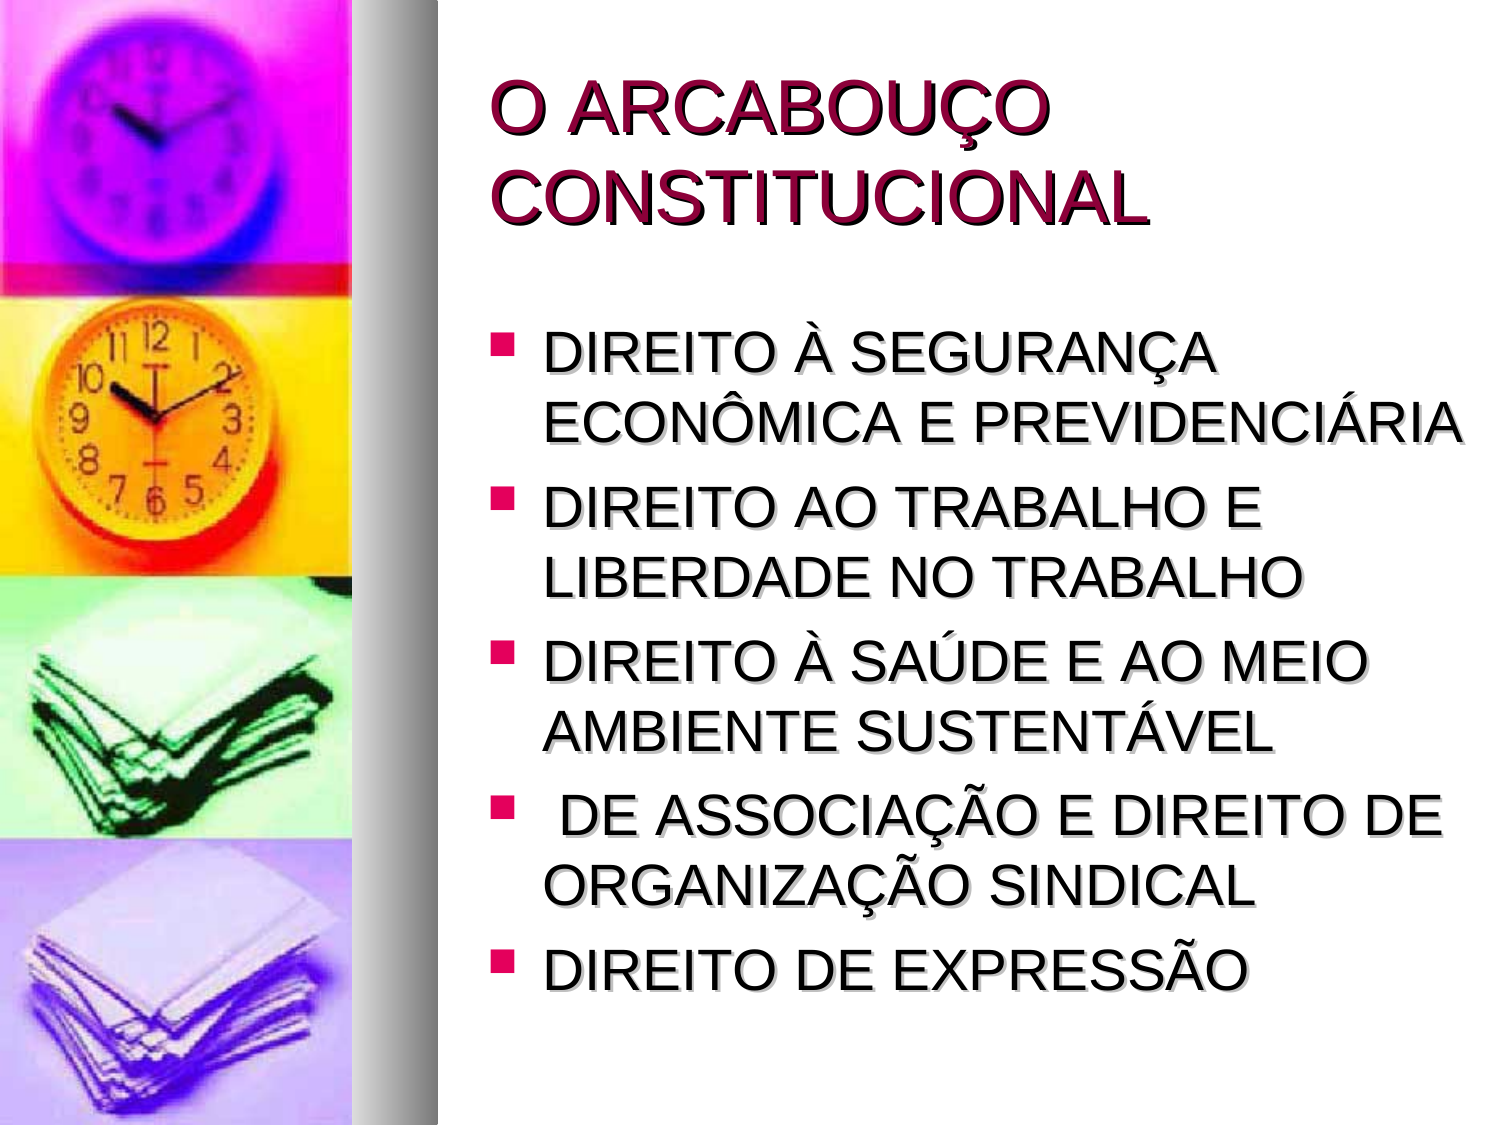

# O ARCABOUÇO CONSTITUCIONAL
DIREITO À SEGURANÇA ECONÔMICA E PREVIDENCIÁRIA
DIREITO AO TRABALHO E LIBERDADE NO TRABALHO
DIREITO À SAÚDE E AO MEIO AMBIENTE SUSTENTÁVEL
 DE ASSOCIAÇÃO E DIREITO DE ORGANIZAÇÃO SINDICAL
DIREITO DE EXPRESSÃO